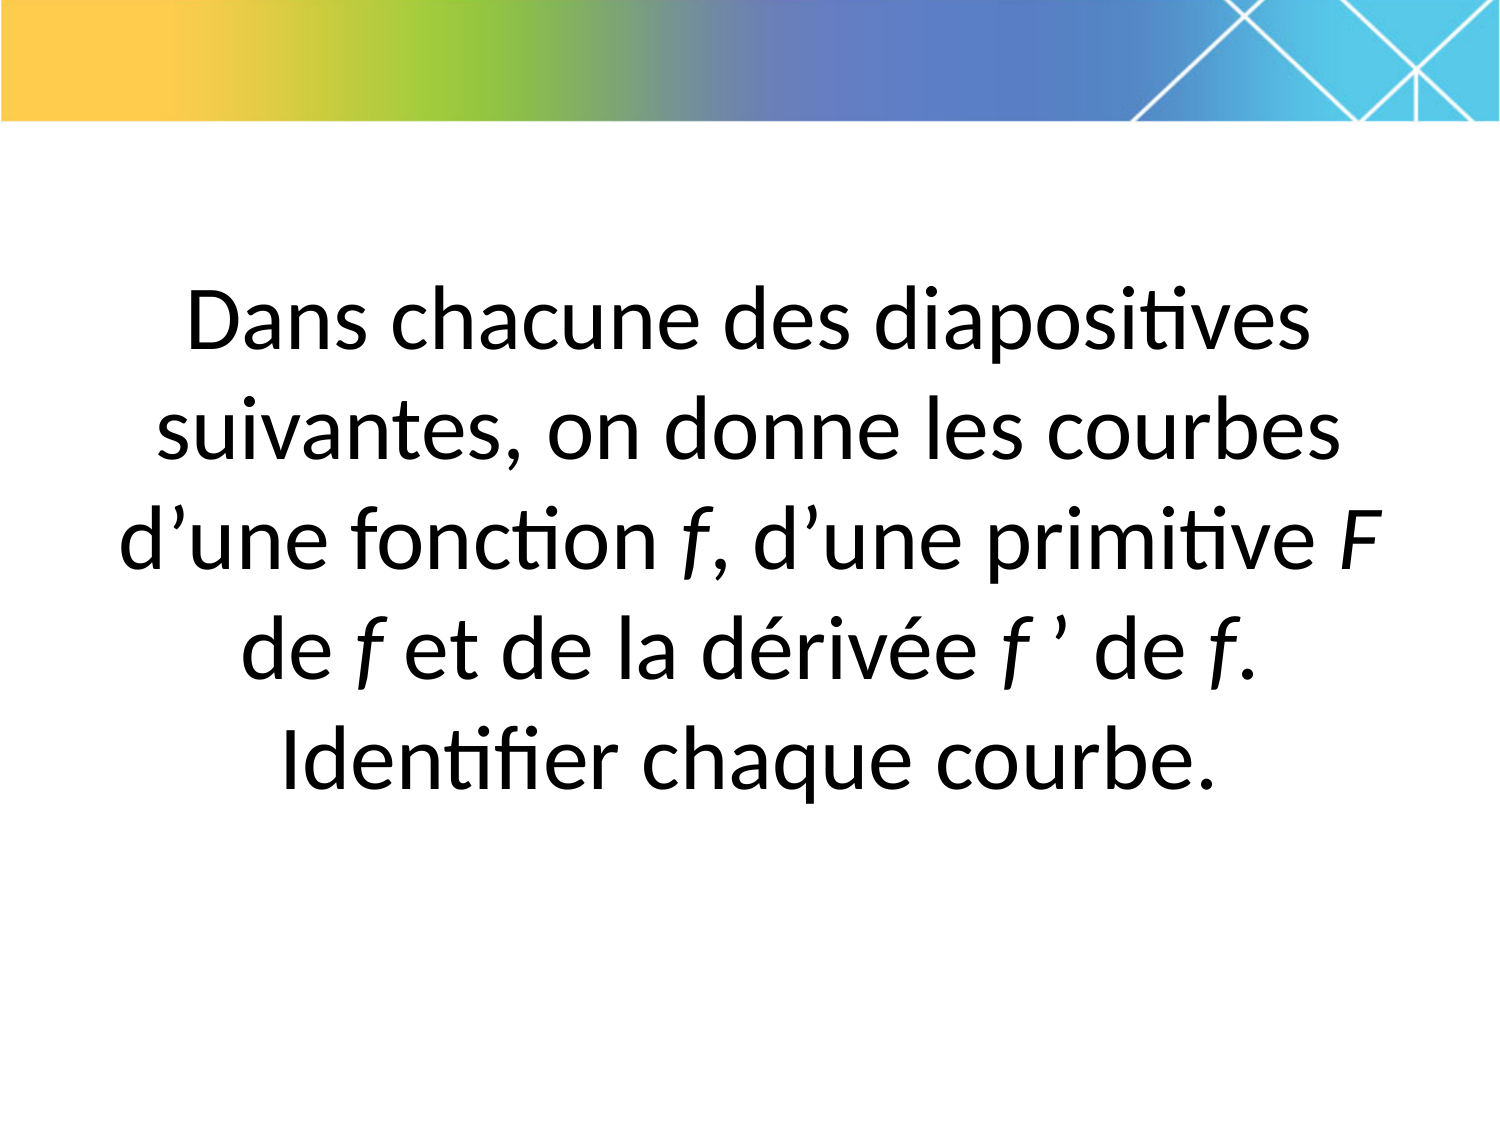

# Dans chacune des diapositives suivantes, on donne les courbes d’une fonction f, d’une primitive F de f et de la dérivée f ’ de f. Identifier chaque courbe.